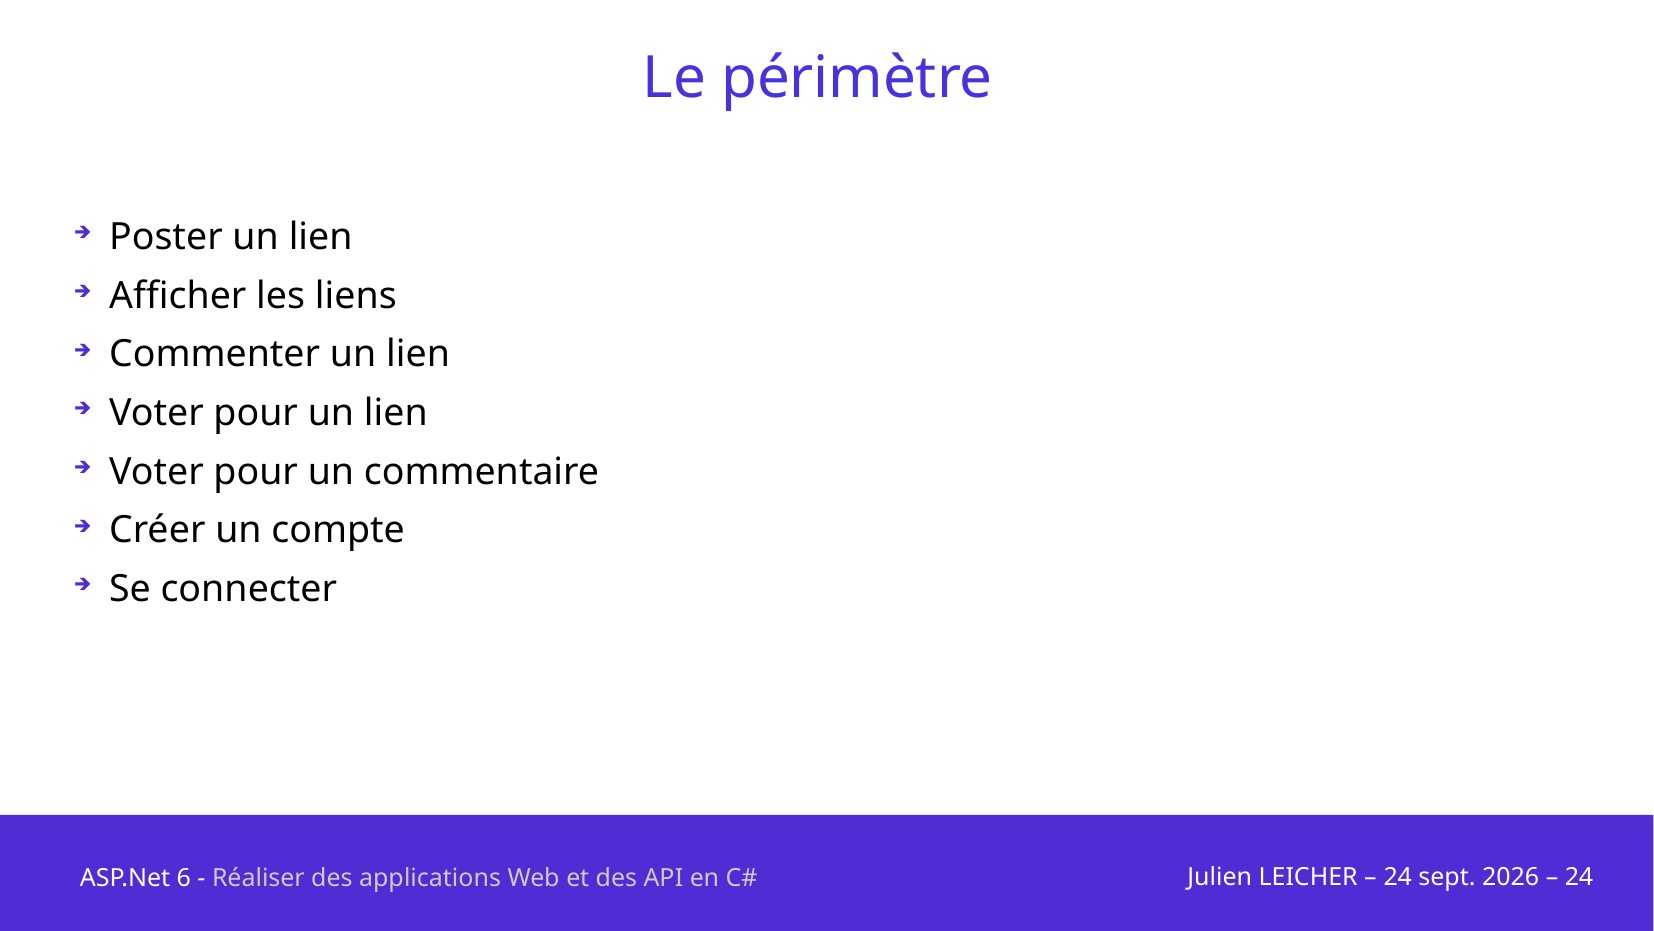

Le périmètre
Poster un lien
Afficher les liens
Commenter un lien
Voter pour un lien
Voter pour un commentaire
Créer un compte
Se connecter
Julien LEICHER – –
ASP.Net 6 - Réaliser des applications Web et des API en C#